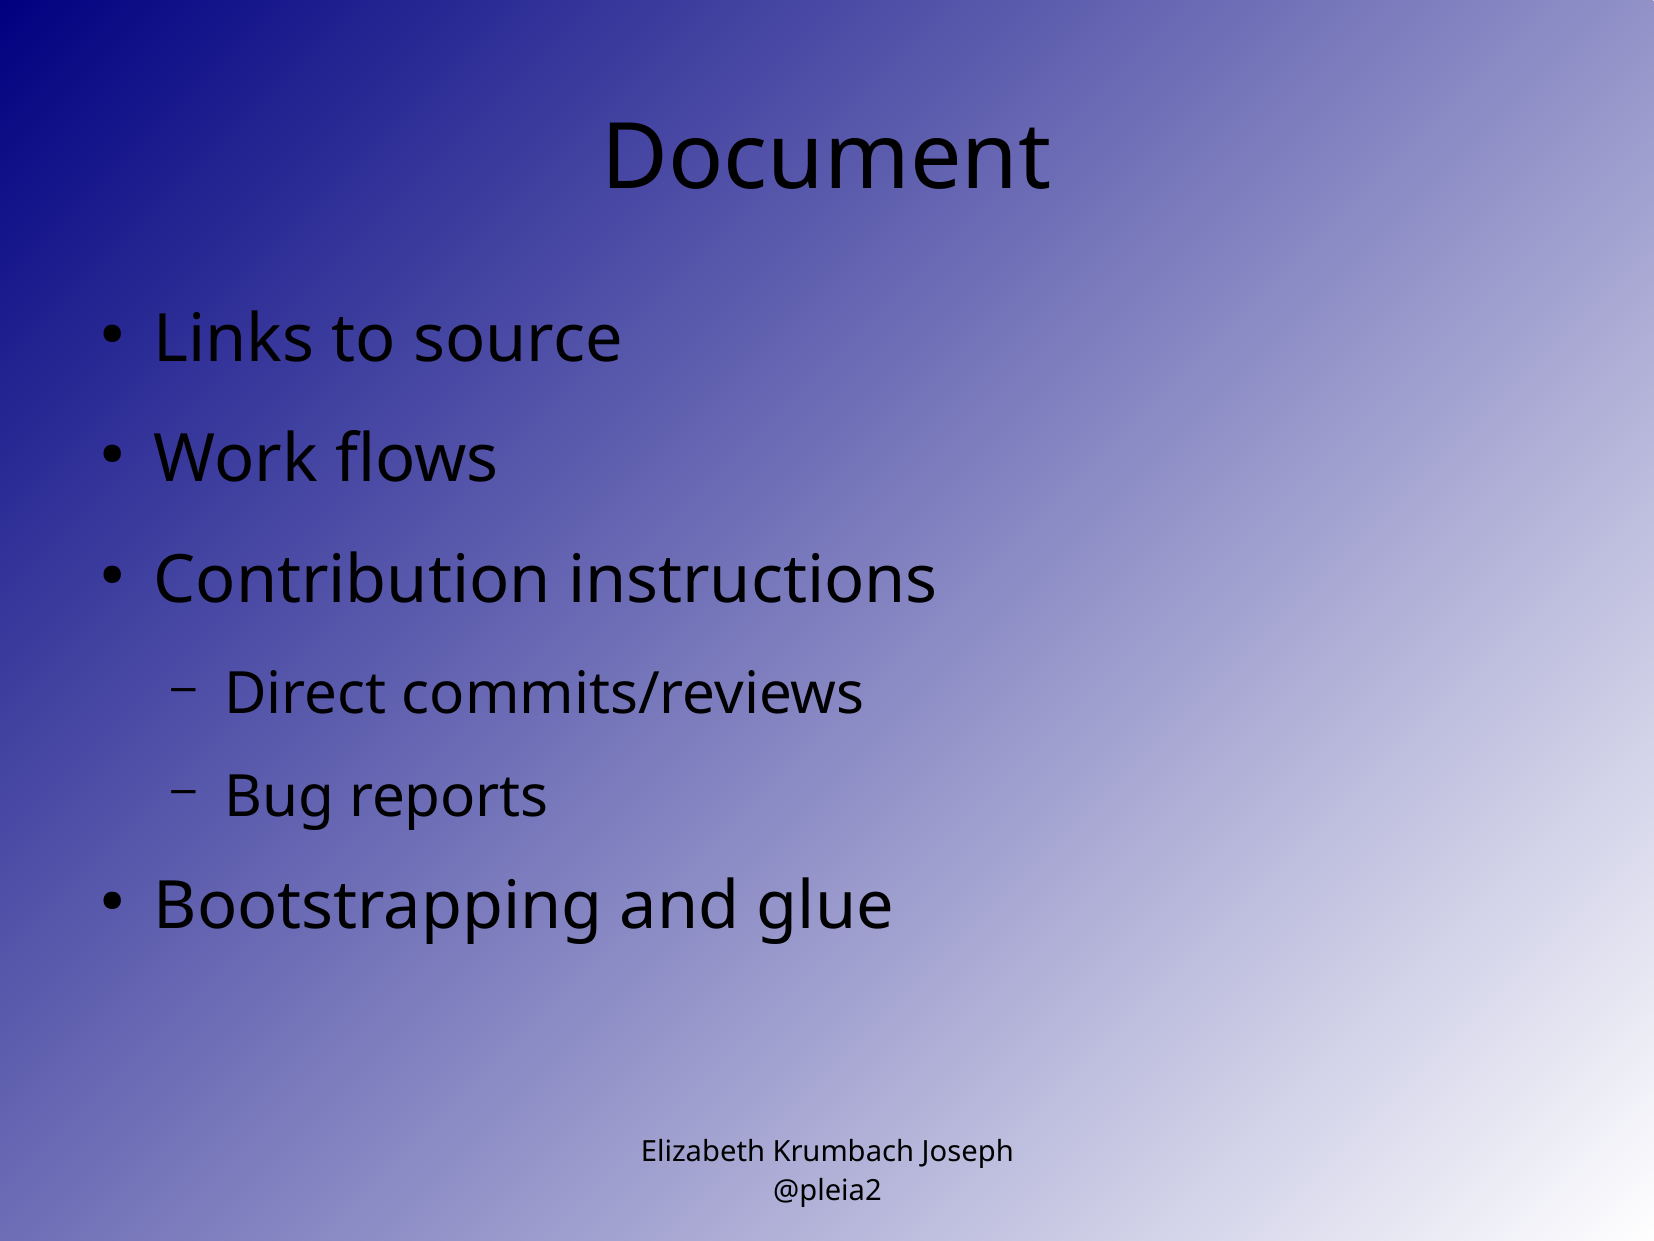

# Document
Links to source
Work flows
Contribution instructions
Direct commits/reviews
Bug reports
Bootstrapping and glue